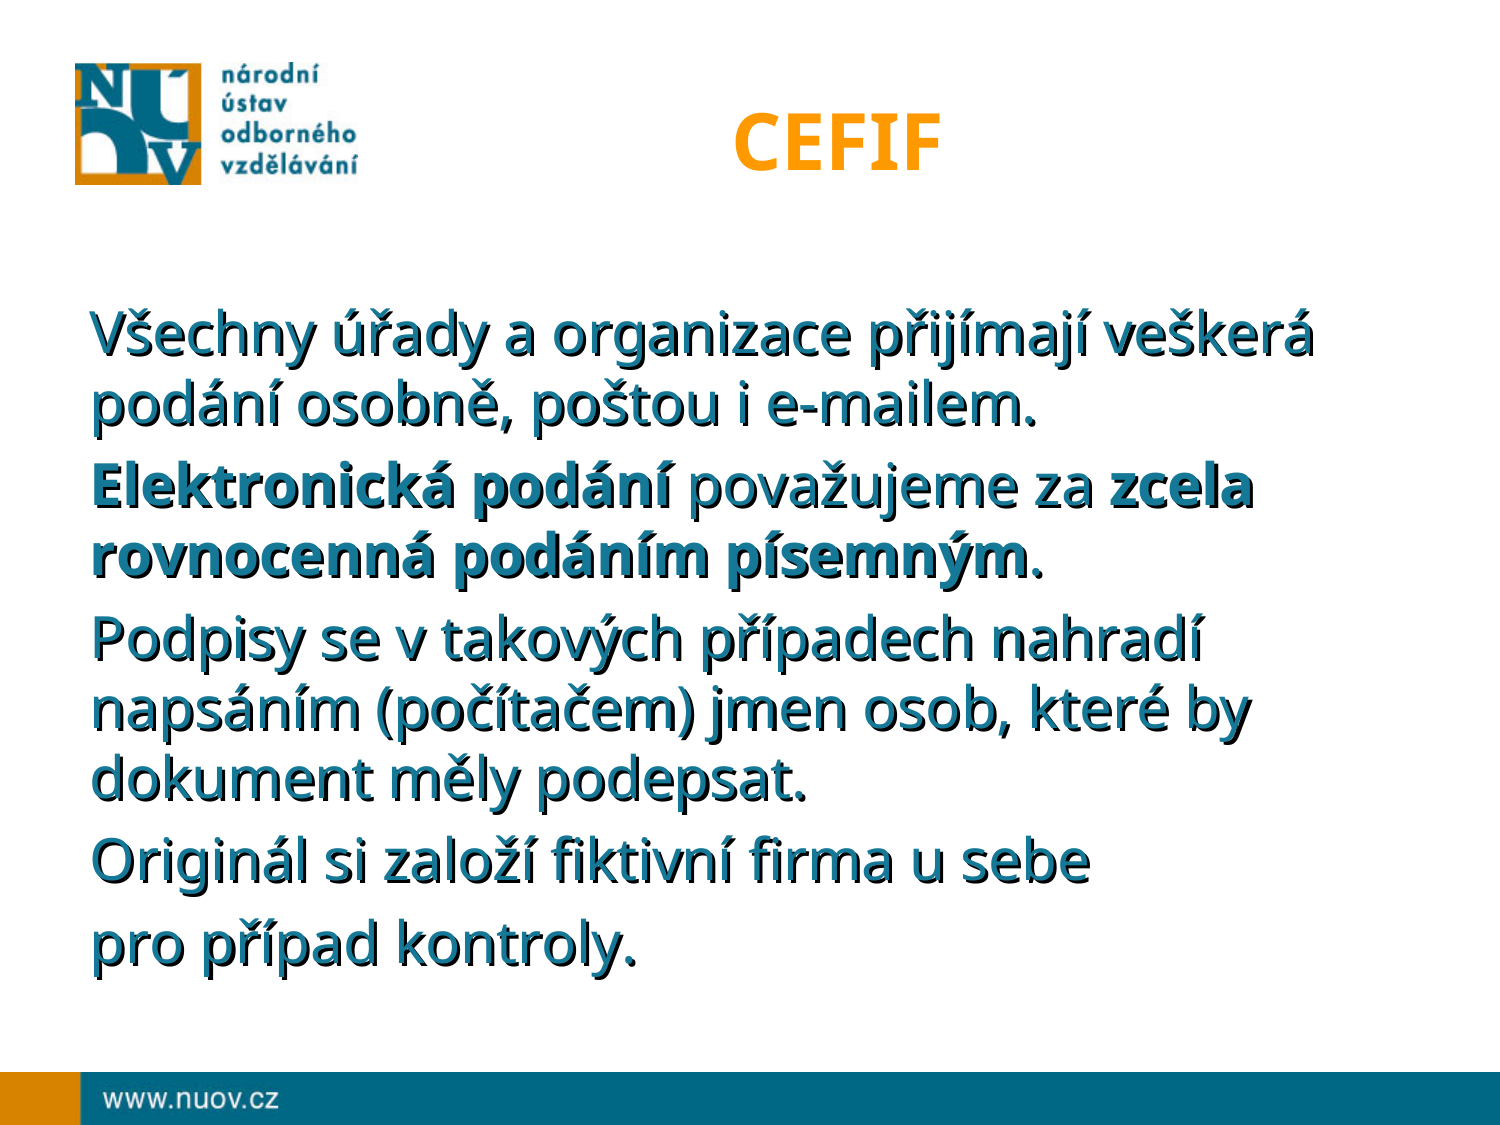

# CEFIF
Všechny úřady a organizace přijímají veškerá podání osobně, poštou i e-mailem.
Elektronická podání považujeme za zcela rovnocenná podáním písemným.
Podpisy se v takových případech nahradí napsáním (počítačem) jmen osob, které by dokument měly podepsat.
Originál si založí fiktivní firma u sebe
pro případ kontroly.